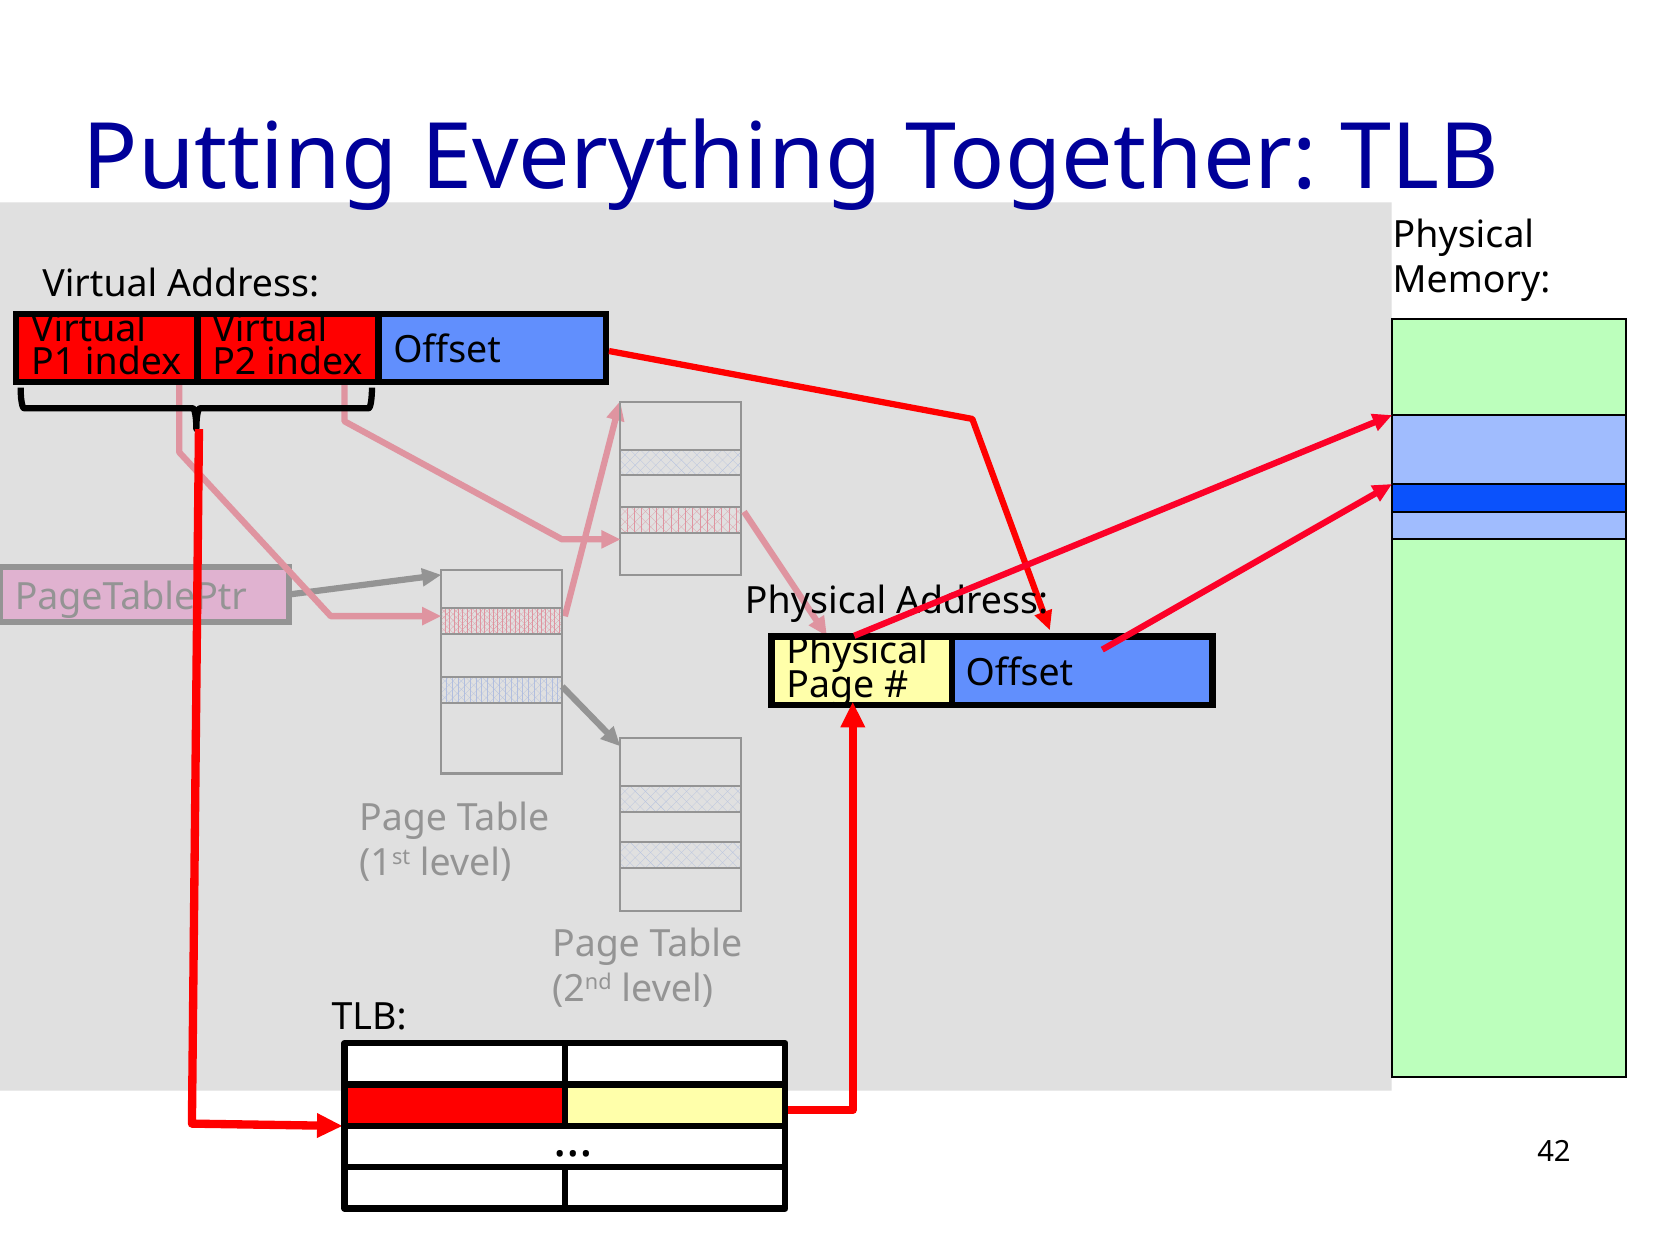

# Putting Everything Together: TLB
Physical
Memory:
Virtual Address:
Virtual
P1 index
Virtual
P2 index
Offset
PageTablePtr
Physical Address:
Physical
Page #
Offset
Page Table
(1st level)
Page Table
(2nd level)
TLB:
…
42